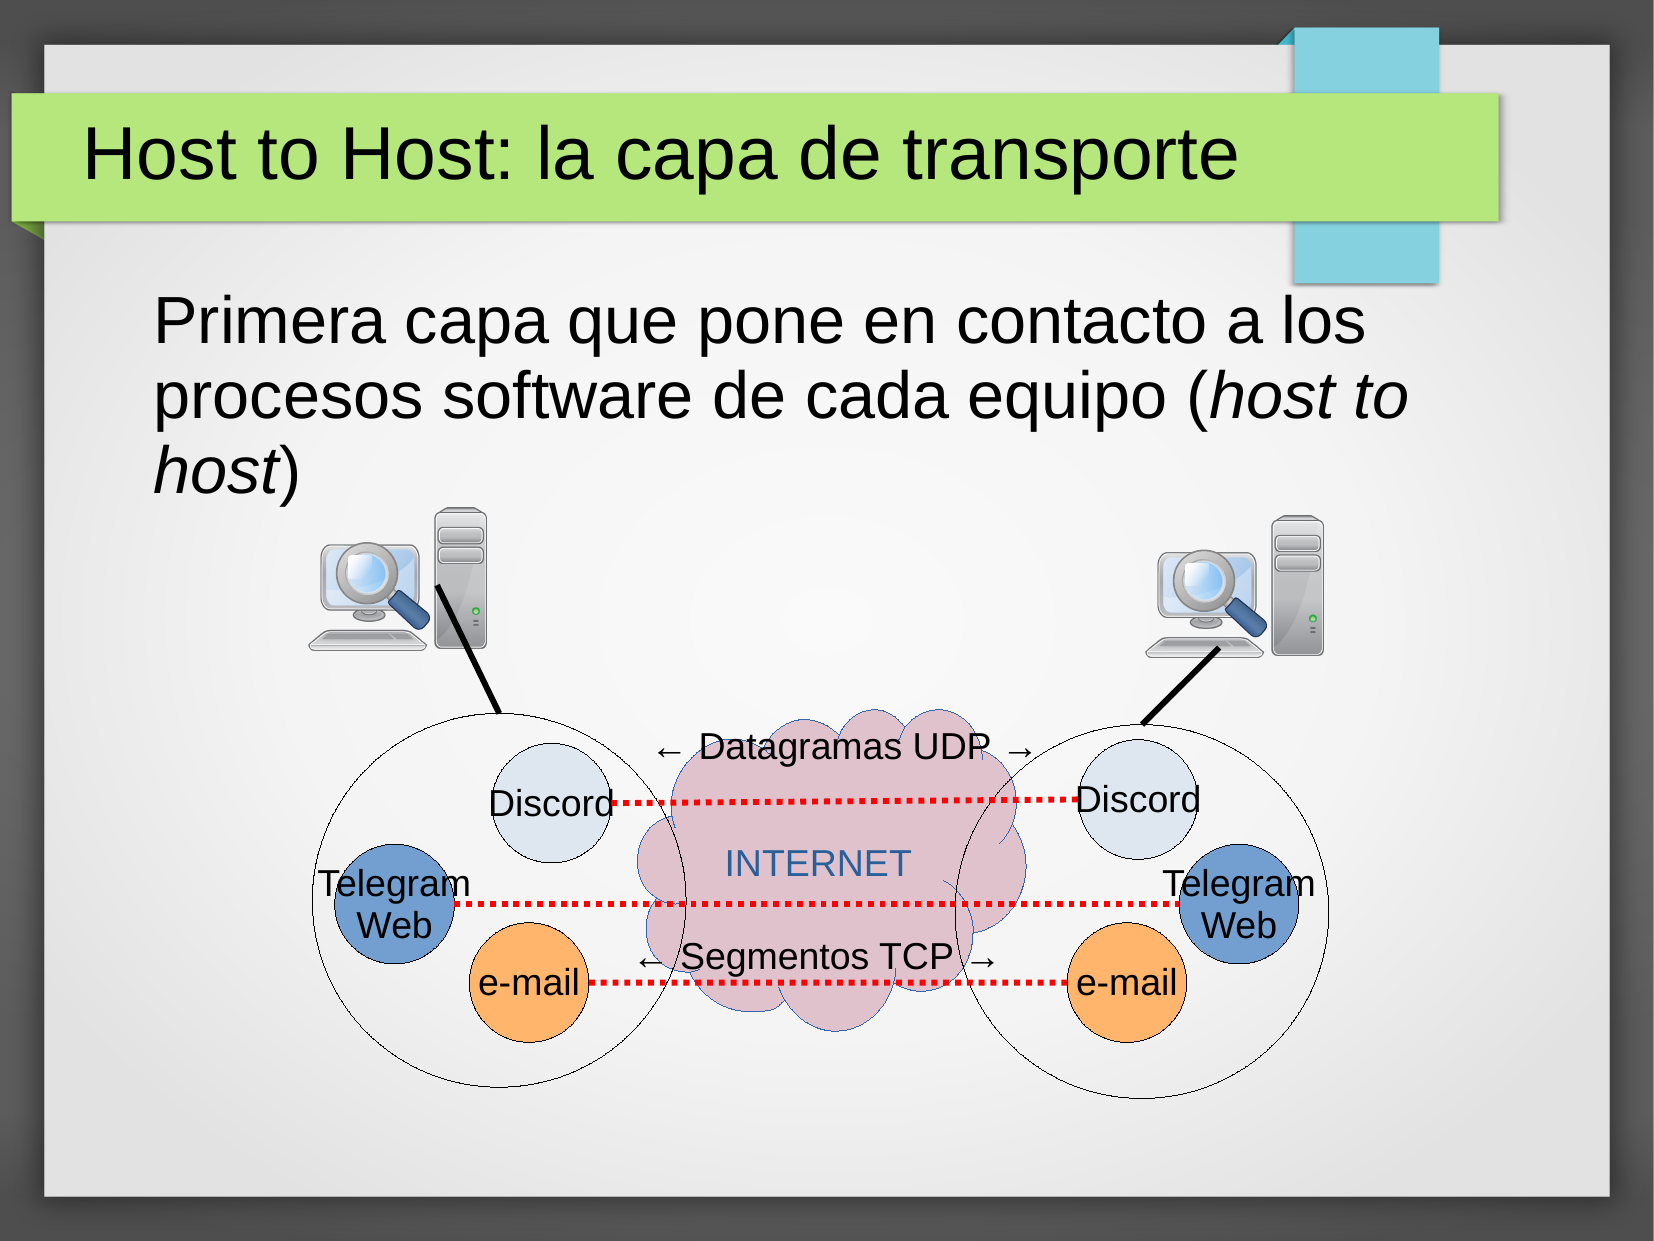

# Host to Host: la capa de transporte
Primera capa que pone en contacto a los procesos software de cada equipo (host to host)
INTERNET
Discord
Discord
Telegram
Web
Telegram
Web
e-mail
e-mail